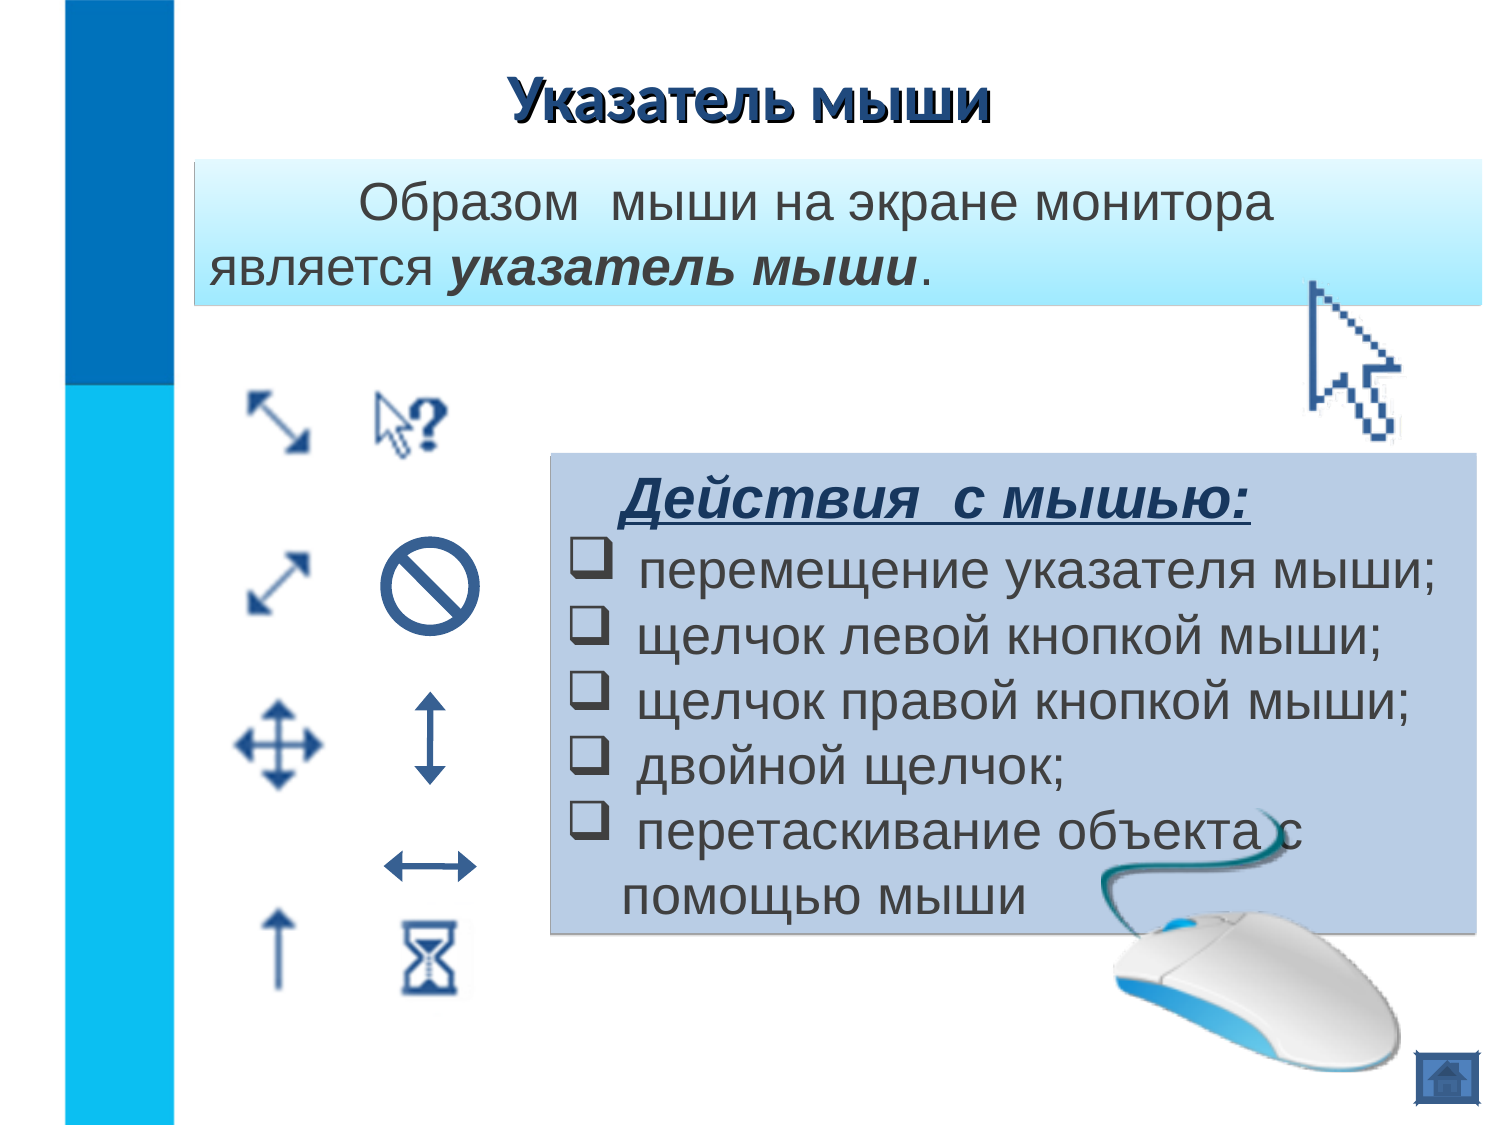

# Указатель мыши
	Образом мыши на экране монитора является указатель мыши.
	Действия с мышью:
 перемещение указателя мыши;
 щелчок левой кнопкой мыши;
 щелчок правой кнопкой мыши;
 двойной щелчок;
 перетаскивание объекта с помощью мыши